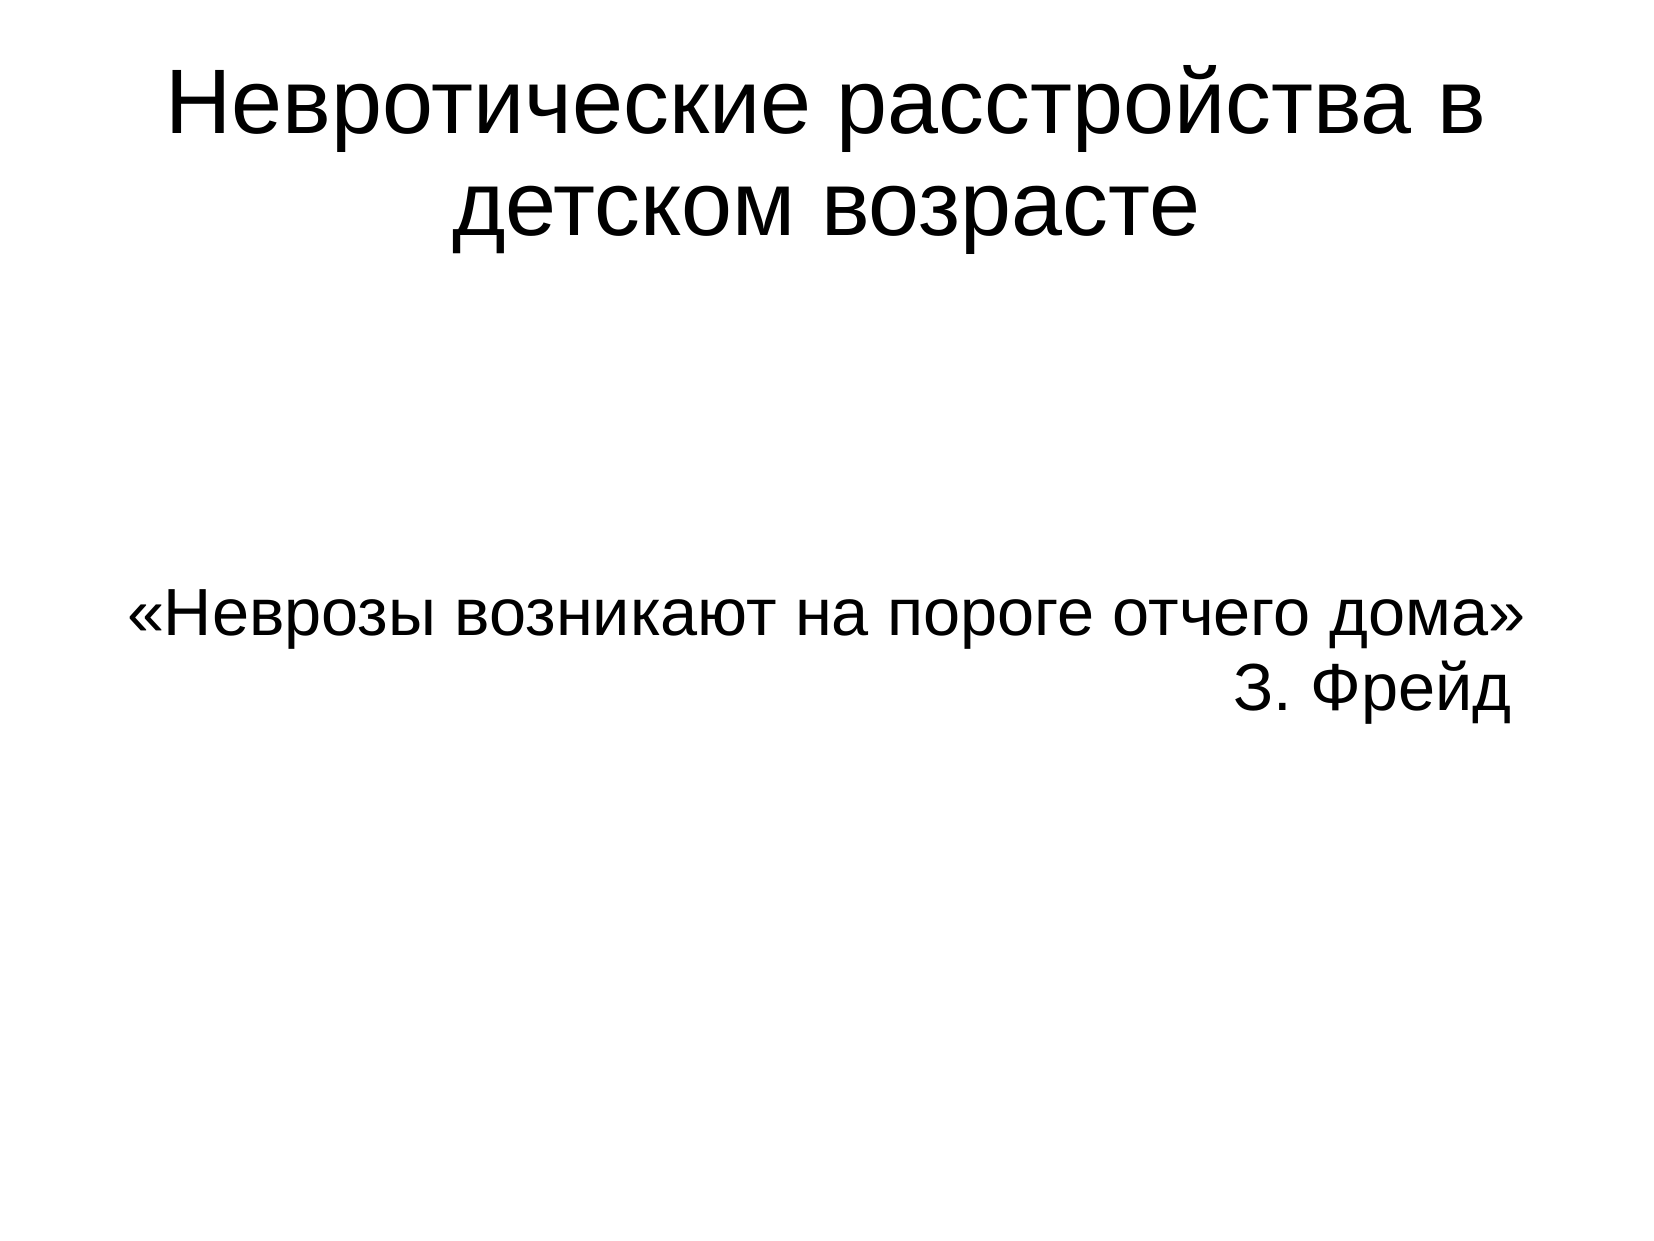

# Невротические расстройства в детском возрасте
«Неврозы возникают на пороге отчего дома»
 З. Фрейд